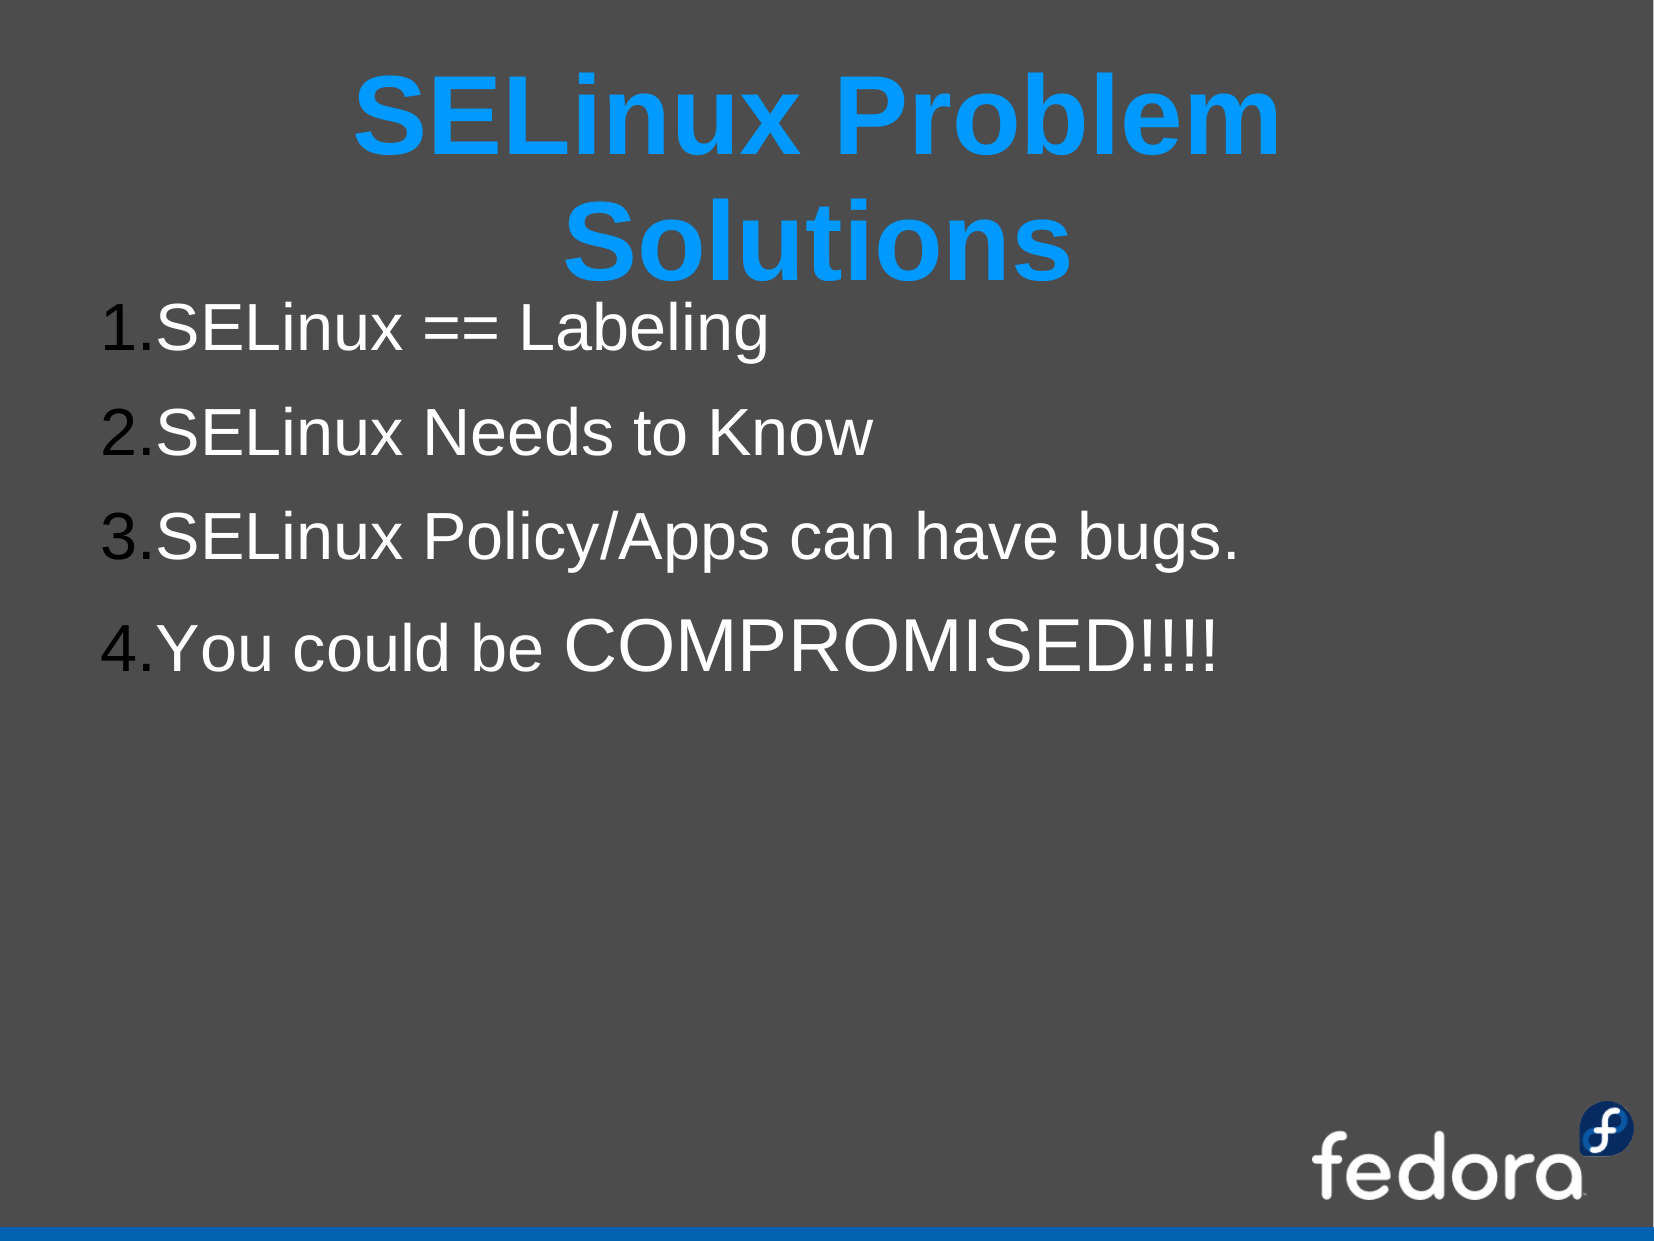

# SELinux Problem Solutions
SELinux == Labeling
SELinux Needs to Know
SELinux Policy/Apps can have bugs.
You could be COMPROMISED!!!!